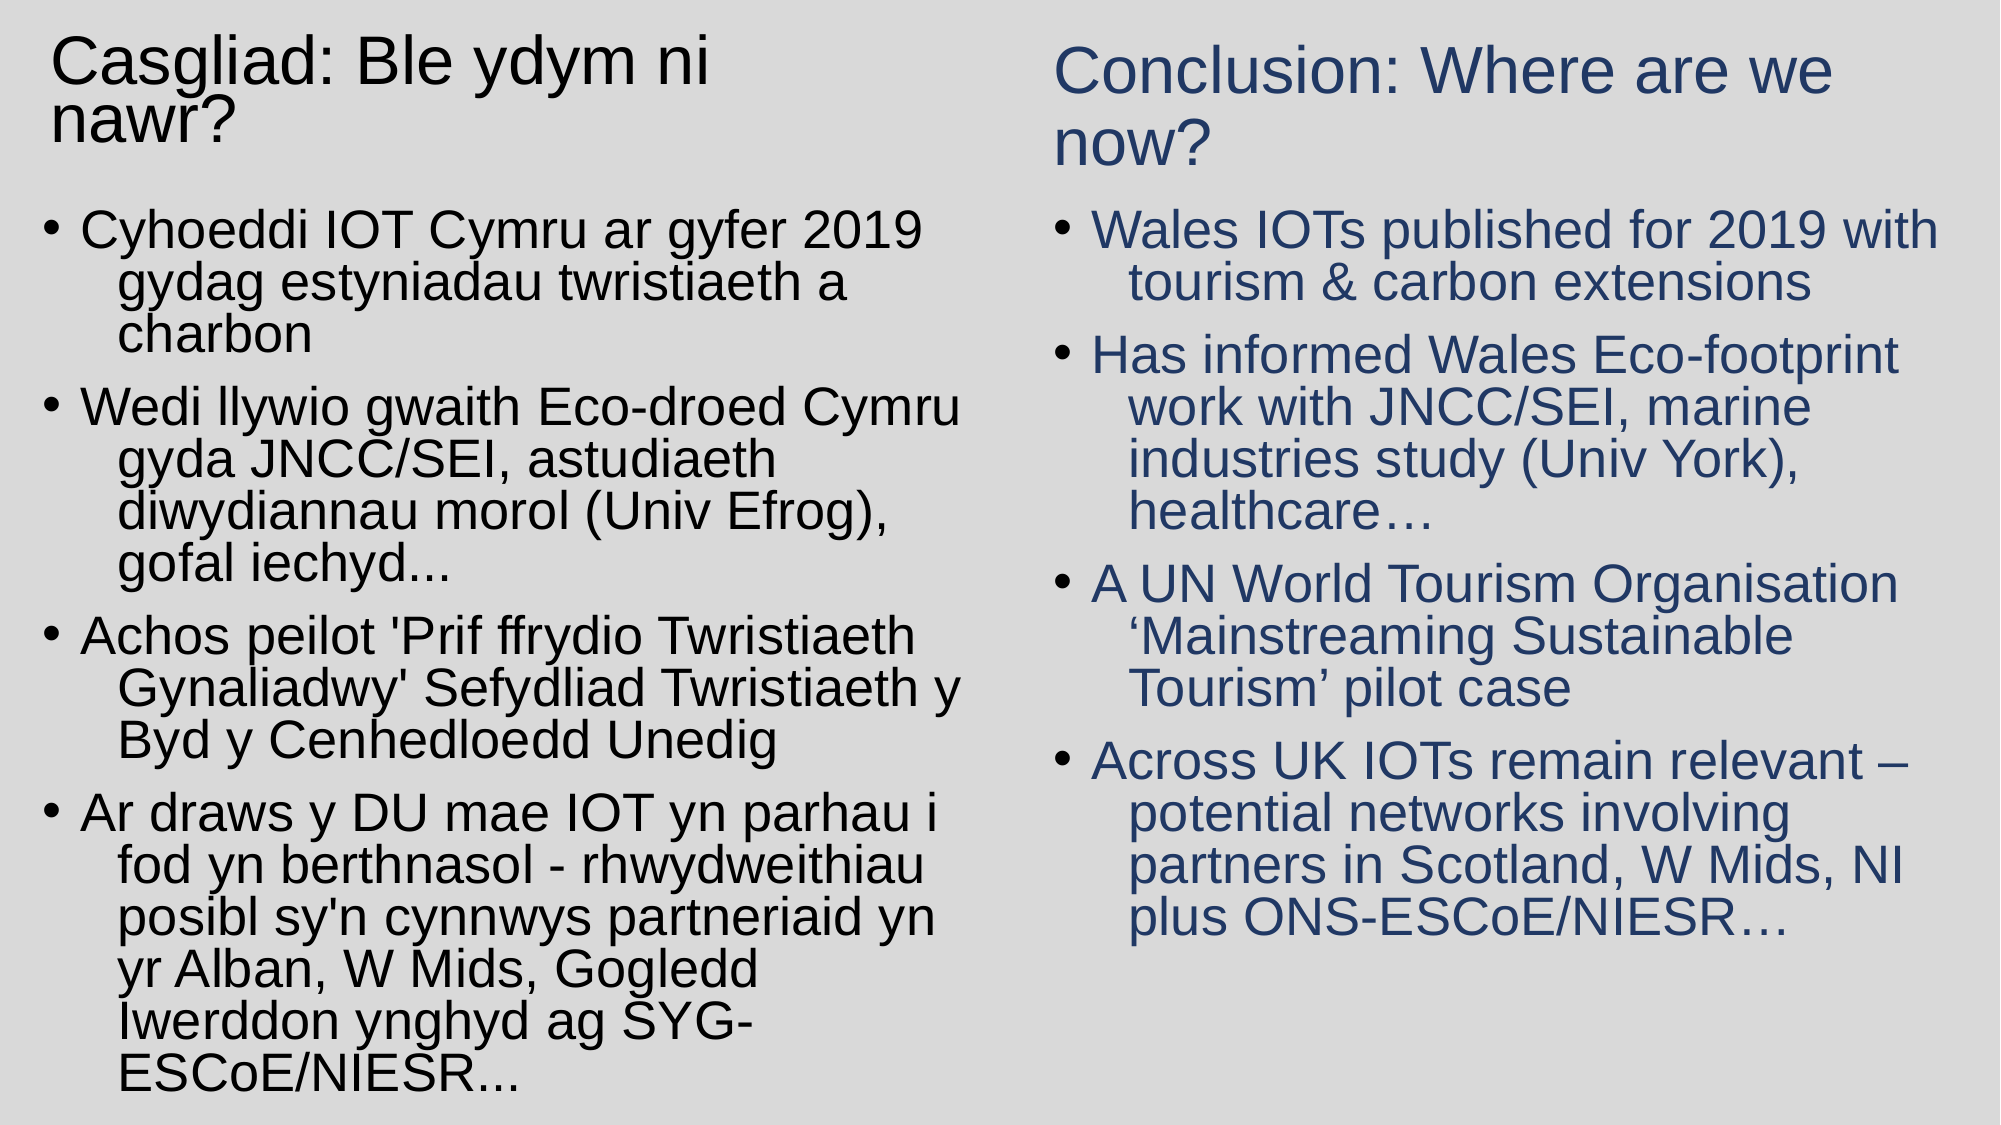

Casgliad: Ble ydym ni nawr?
Conclusion: Where are we now?
Cyhoeddi IOT Cymru ar gyfer 2019 gydag estyniadau twristiaeth a charbon
Wedi llywio gwaith Eco-droed Cymru gyda JNCC/SEI, astudiaeth diwydiannau morol (Univ Efrog), gofal iechyd...
Achos peilot 'Prif ffrydio Twristiaeth Gynaliadwy' Sefydliad Twristiaeth y Byd y Cenhedloedd Unedig
Ar draws y DU mae IOT yn parhau i fod yn berthnasol - rhwydweithiau posibl sy'n cynnwys partneriaid yn yr Alban, W Mids, Gogledd Iwerddon ynghyd ag SYG-ESCoE/NIESR...
# Wales IOTs published for 2019 with tourism & carbon extensions
Has informed Wales Eco-footprint work with JNCC/SEI, marine industries study (Univ York), healthcare…
A UN World Tourism Organisation ‘Mainstreaming Sustainable Tourism’ pilot case
Across UK IOTs remain relevant – potential networks involving partners in Scotland, W Mids, NI plus ONS-ESCoE/NIESR…